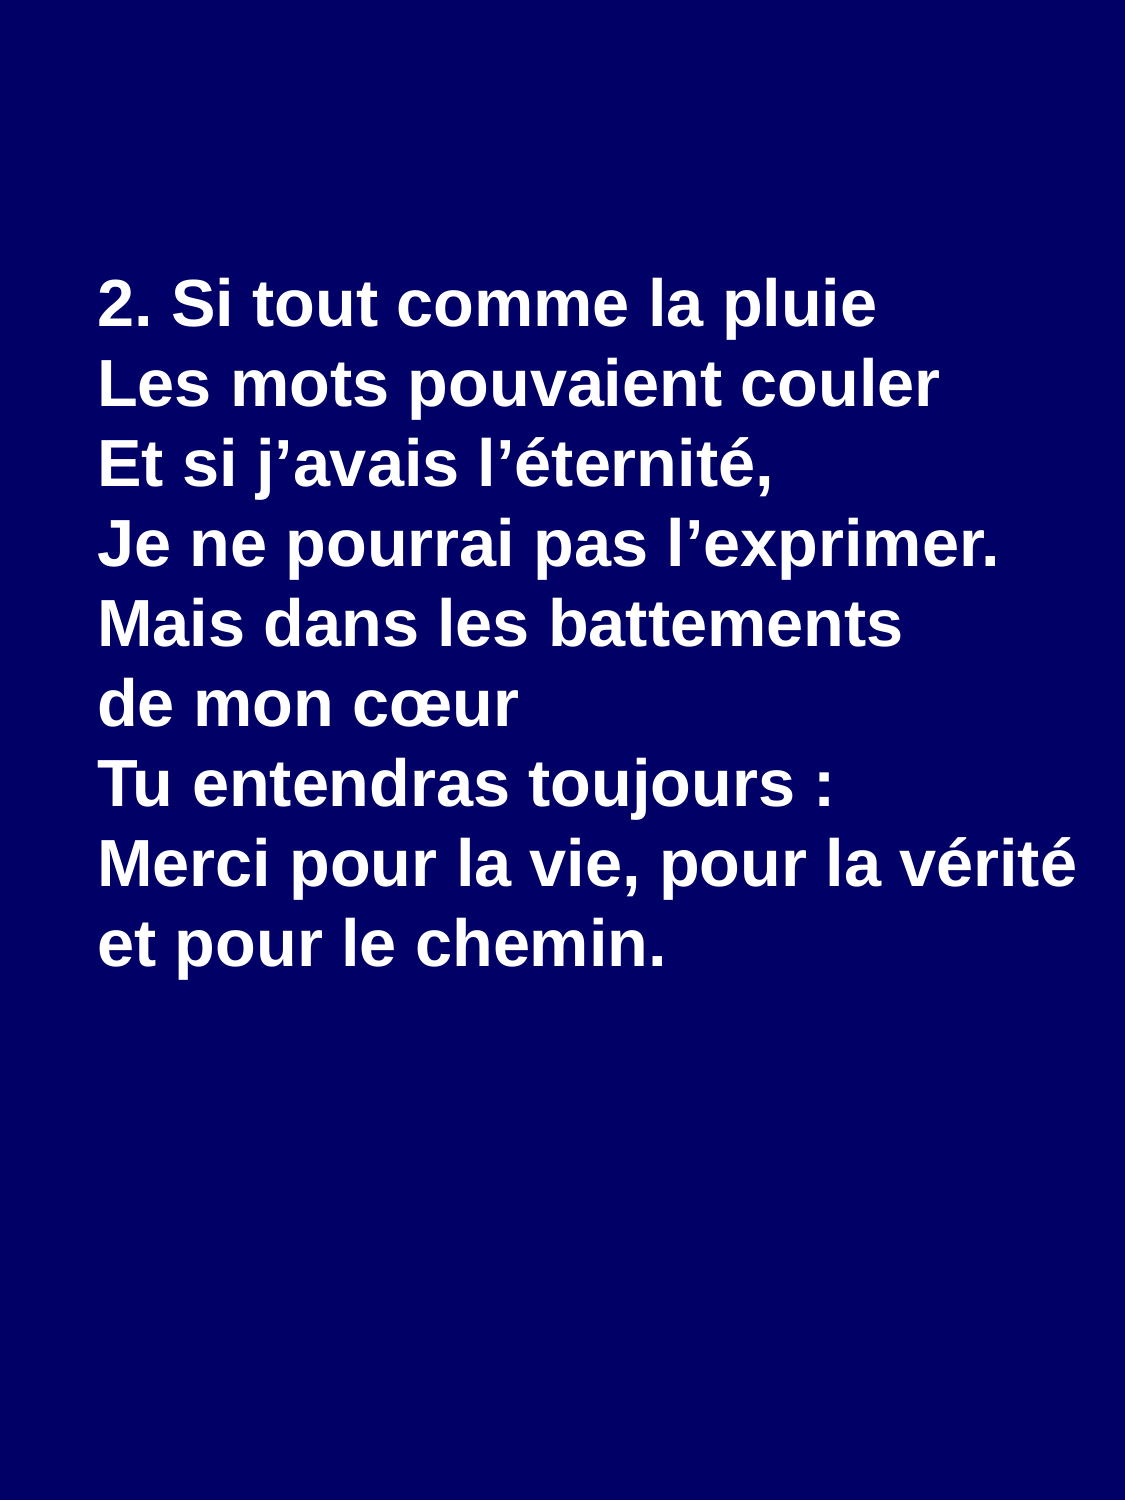

2. Si tout comme la pluie
Les mots pouvaient couler
Et si j’avais l’éternité,
Je ne pourrai pas l’exprimer.
Mais dans les battements
de mon cœur
Tu entendras toujours :
Merci pour la vie, pour la vérité
et pour le chemin.